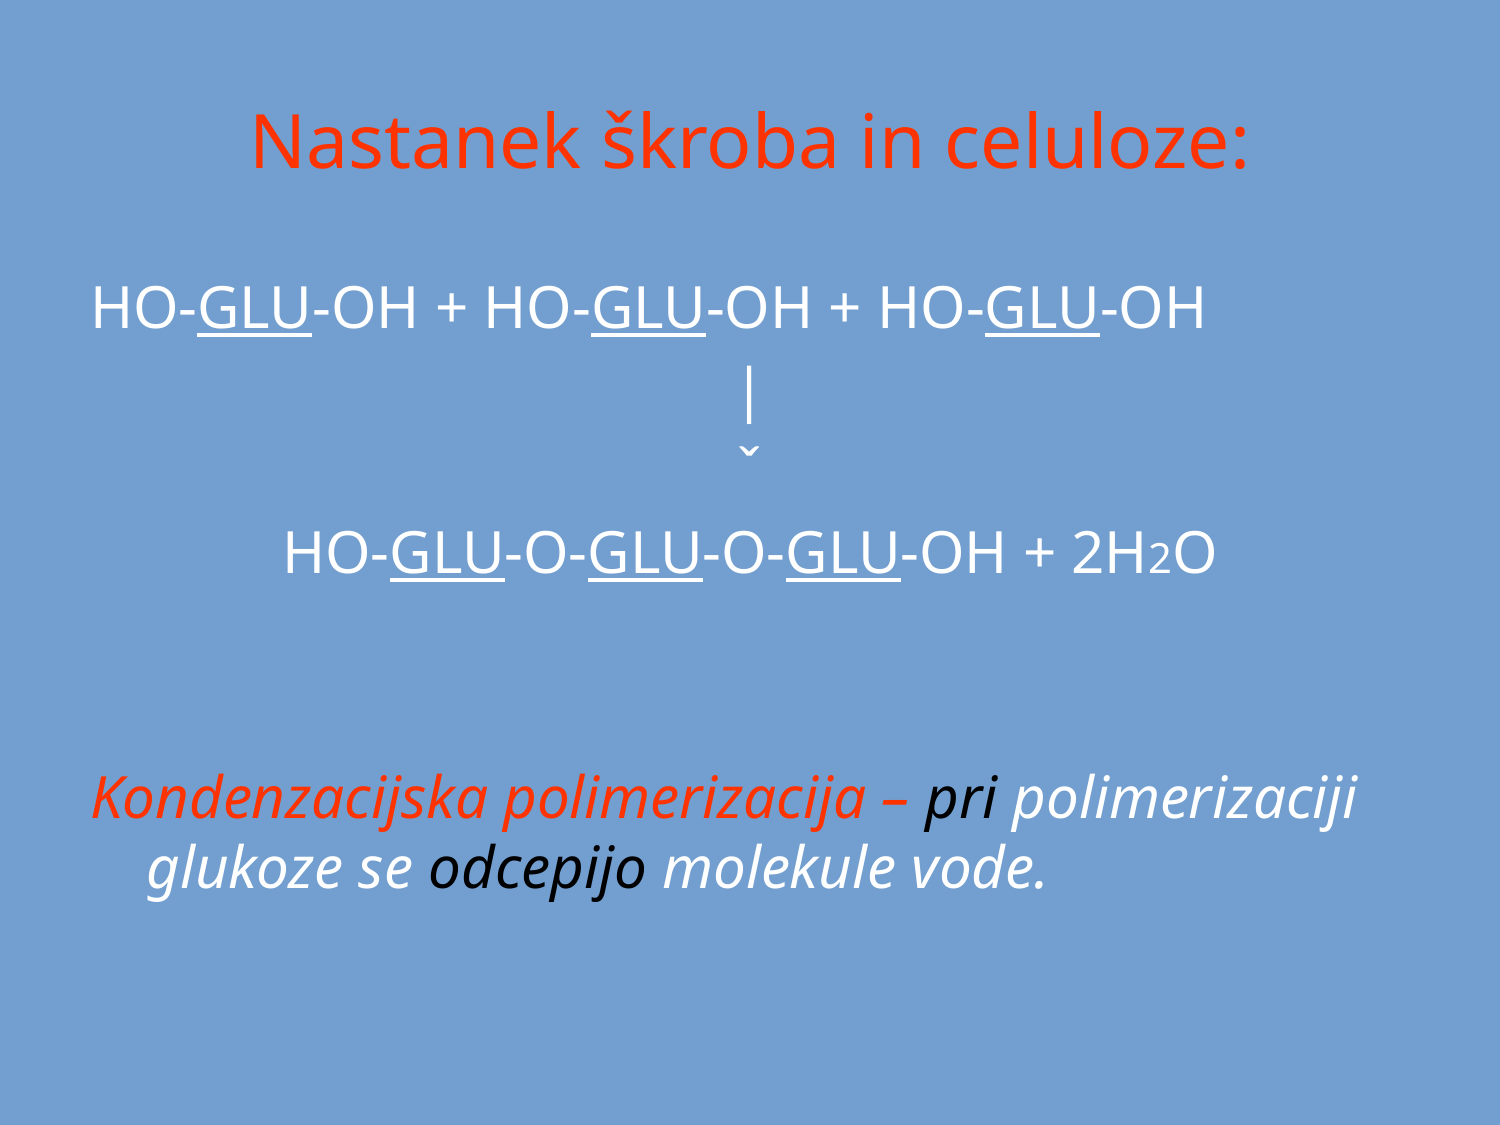

# Nastanek škroba in celuloze:
HO-GLU-OH + HO-GLU-OH + HO-GLU-OH
|
ˇ
HO-GLU-O-GLU-O-GLU-OH + 2H2O
Kondenzacijska polimerizacija – pri polimerizaciji glukoze se odcepijo molekule vode.